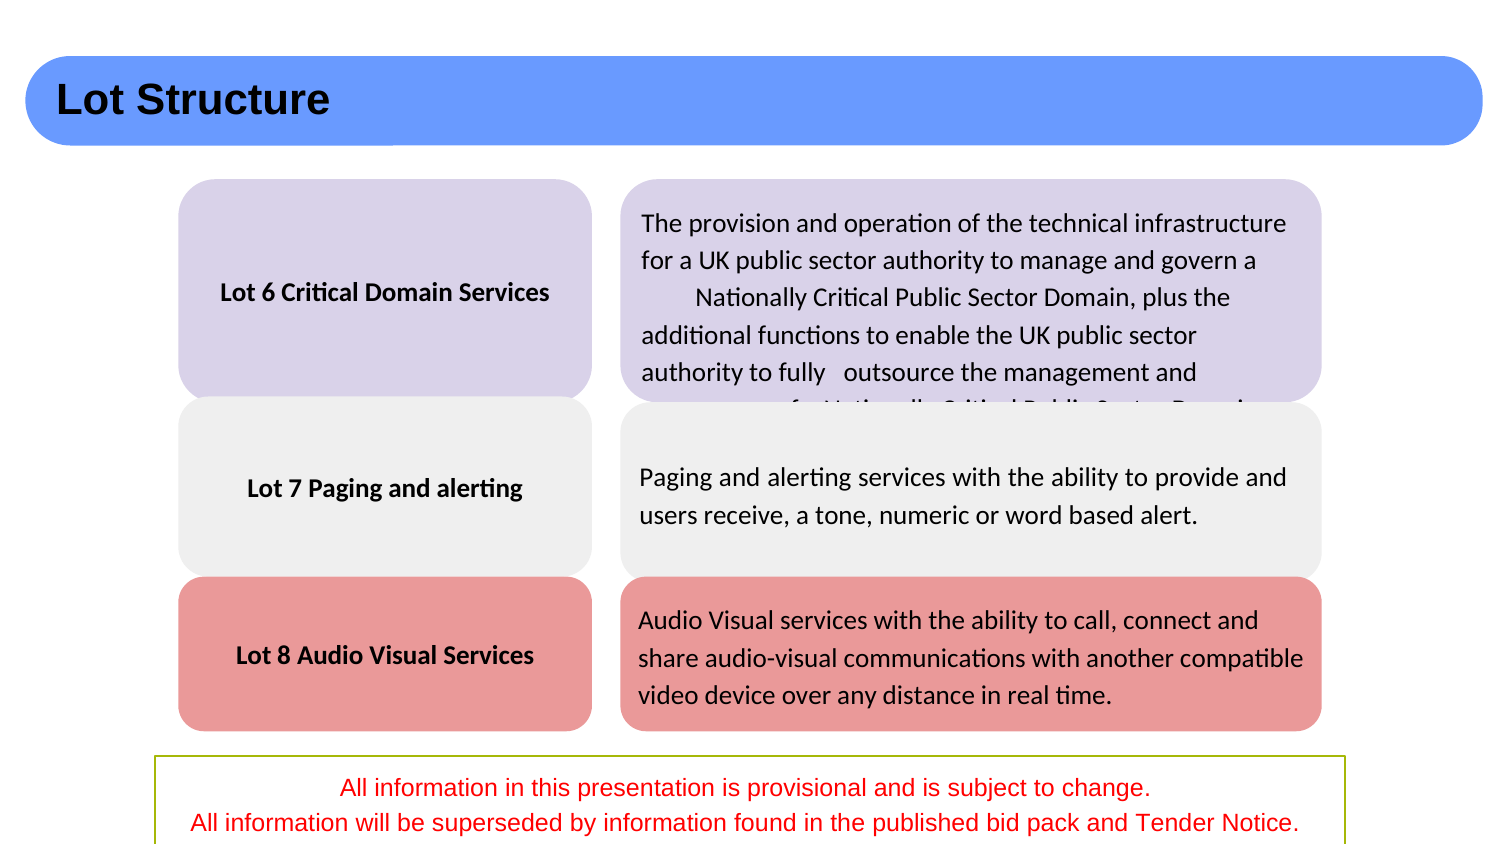

# Lot Structure
Lot 6 Critical Domain Services
The provision and operation of the technical infrastructure for a UK public sector authority to manage and govern a Nationally Critical Public Sector Domain, plus the additional functions to enable the UK public sector authority to fully outsource the management and governance of a Nationally Critical Public Sector Domain.
Lot 7 Paging and alerting
Paging and alerting services with the ability to provide and users receive, a tone, numeric or word based alert.
Lot 8 Audio Visual Services
Audio Visual services with the ability to call, connect and share audio-visual communications with another compatible video device over any distance in real time.
All information in this presentation is provisional and is subject to change.
All information will be superseded by information found in the published bid pack and Tender Notice.